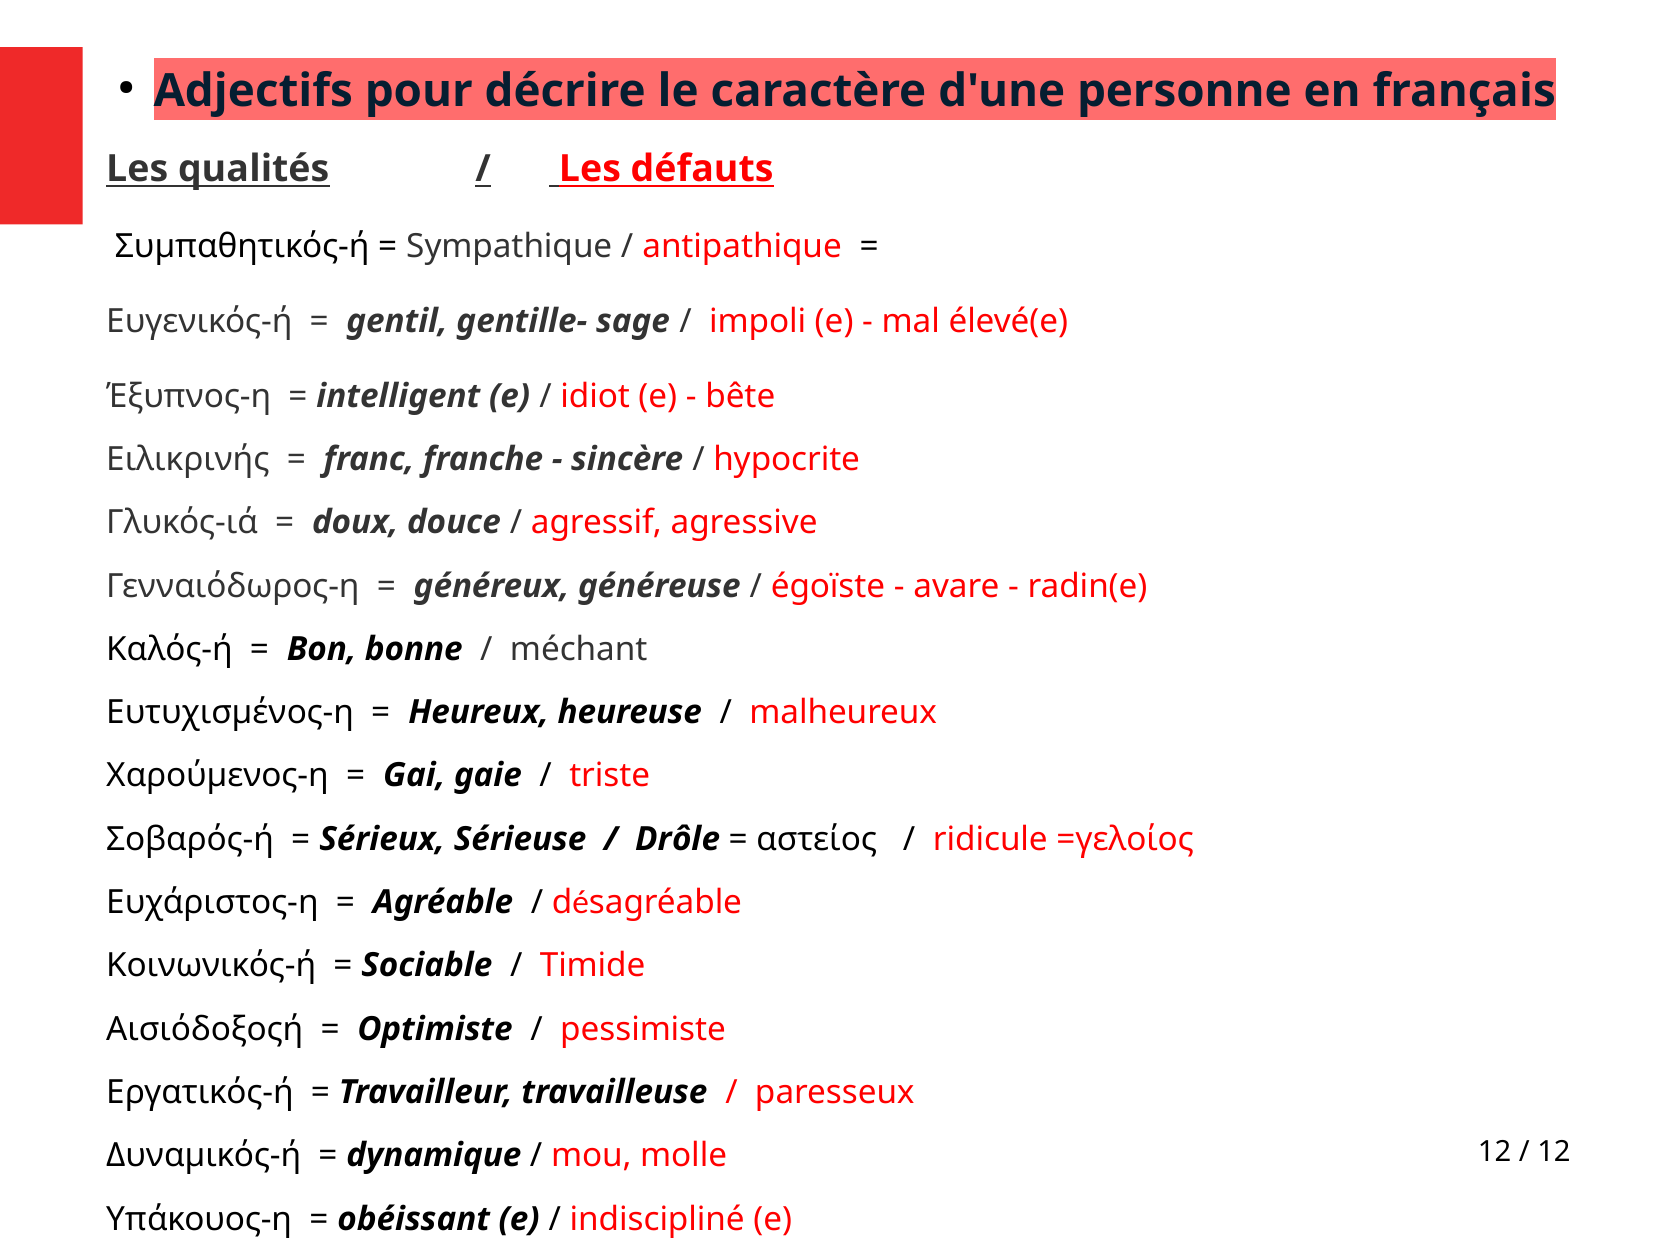

# Adjectifs pour décrire le caractère d'une personne en français
Les qualités		/	 Les défauts
 Συμπαθητικός-ή = Sympathique / antipathique =
Ευγενικός-ή = gentil, gentille- sage / impoli (e) - mal élevé(e)
Έξυπνος-η = intelligent (e) / idiot (e) - bête
Ειλικρινής = franc, franche - sincère / hypocrite
Γλυκός-ιά = doux, douce / agressif, agressive
Γενναιόδωρος-η = généreux, généreuse / égoïste - avare - radin(e)
Καλός-ή = Bon, bonne / méchant
Ευτυχισμένος-η = Heureux, heureuse / malheureux
Χαρούμενος-η = Gai, gaie / triste
Σοβαρός-ή = Sérieux, Sérieuse / Drôle = αστείος / ridicule =γελοίος
Ευχάριστος-η = Agréable / désagréable
Κοινωνικός-ή = Sociable / Timide
Αισιόδοξοςή = Optimiste / pessimiste
Εργατικός-ή = Travailleur, travailleuse / paresseux
Δυναμικός-ή = dynamique / mou, molle
Υπάκουος-η = obéissant (e) / indiscipliné (e)
Συνετός-ή = prudent (e) / imprudent (e)
Υπομονετικός-ή = patient(e) / impatient (e)
12